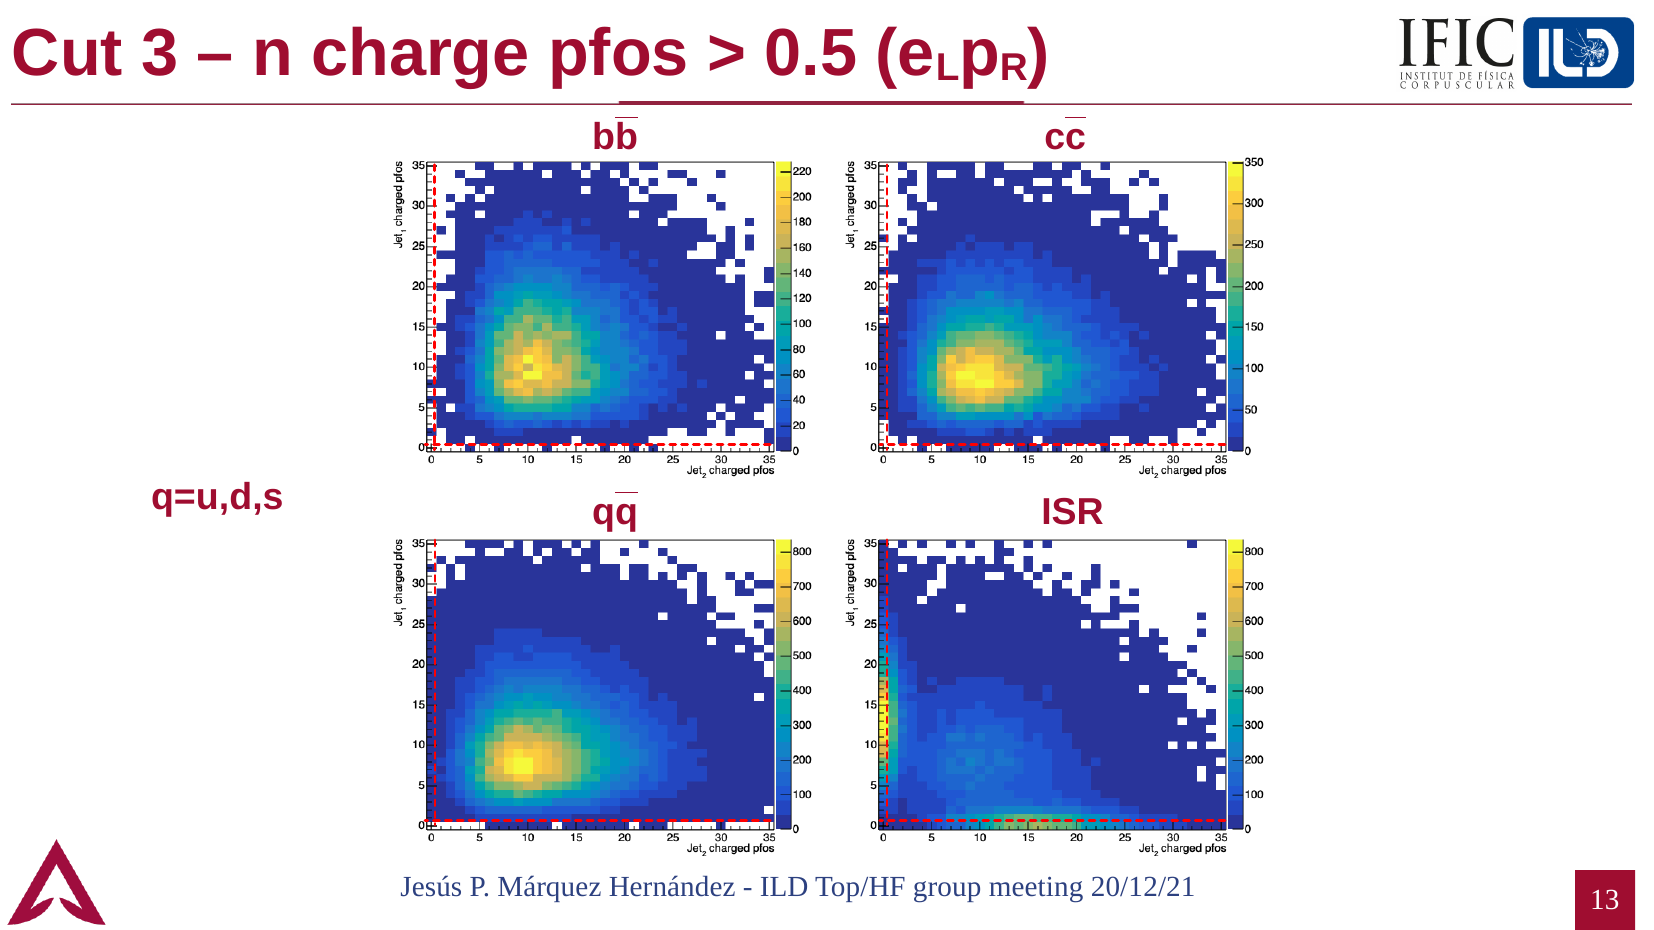

# Cut 3 – n charge pfos > 0.5 (eLpR)
bb
cc
q=u,d,s
qq
ISR
13